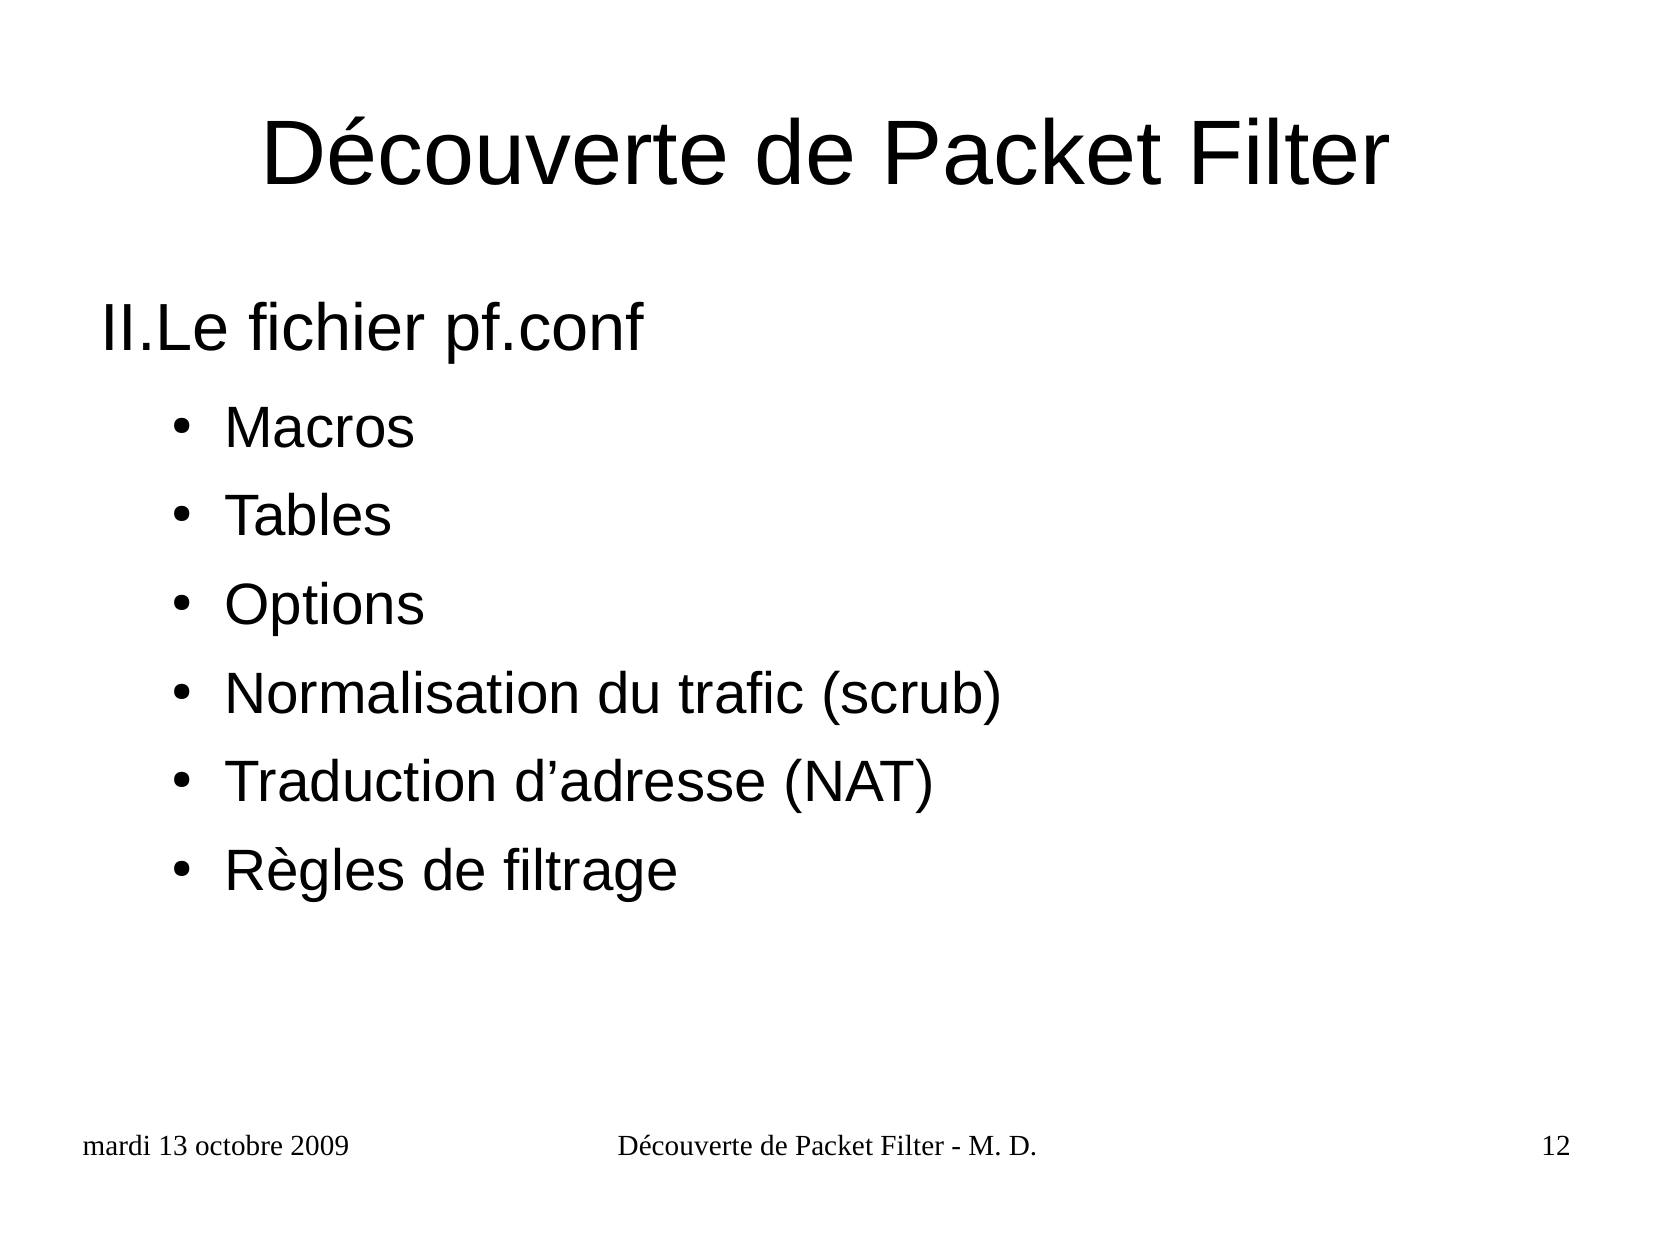

# Découverte de Packet Filter
Le fichier pf.conf
Macros
Tables
Options
Normalisation du trafic (scrub)
Traduction d’adresse (NAT)
Règles de filtrage
mardi 13 octobre 2009
Découverte de Packet Filter - M. D.
12